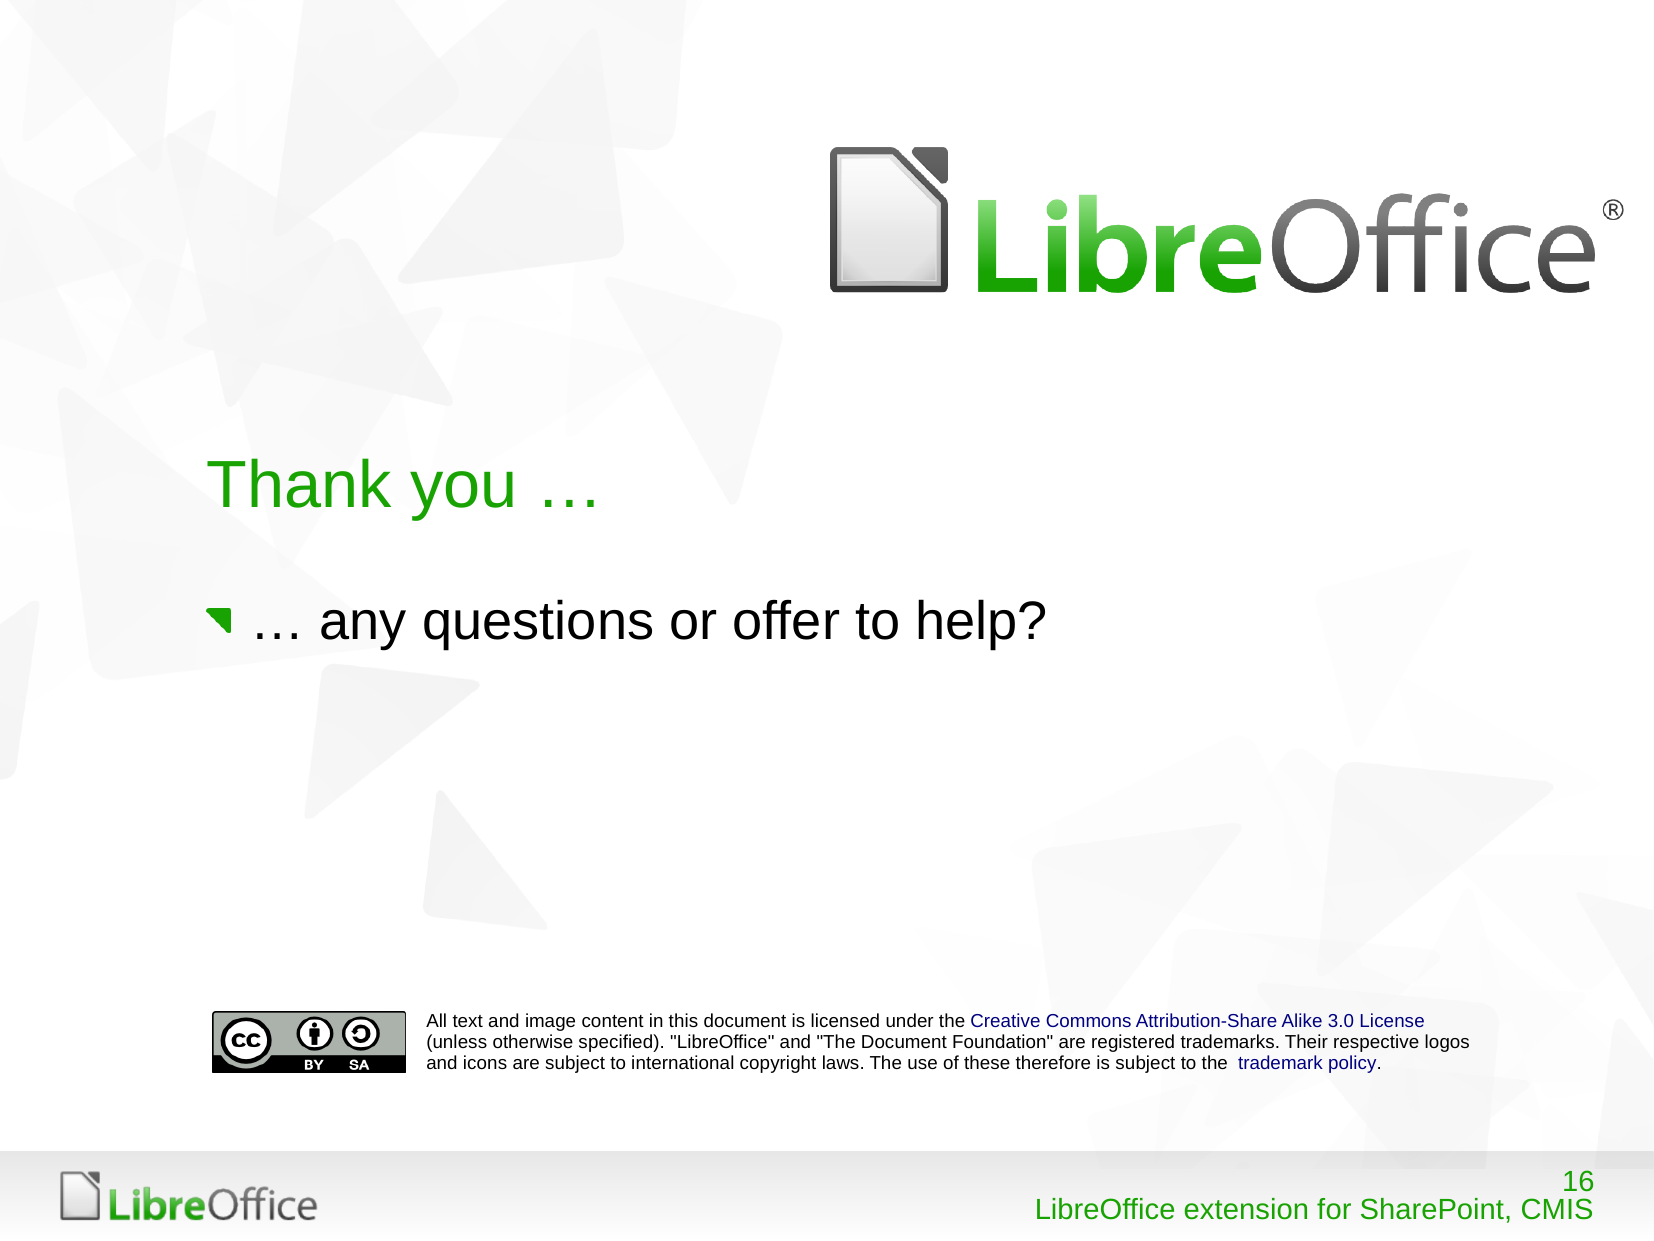

# Thank you …
… any questions or offer to help?
16
LibreOffice extension for SharePoint, CMIS